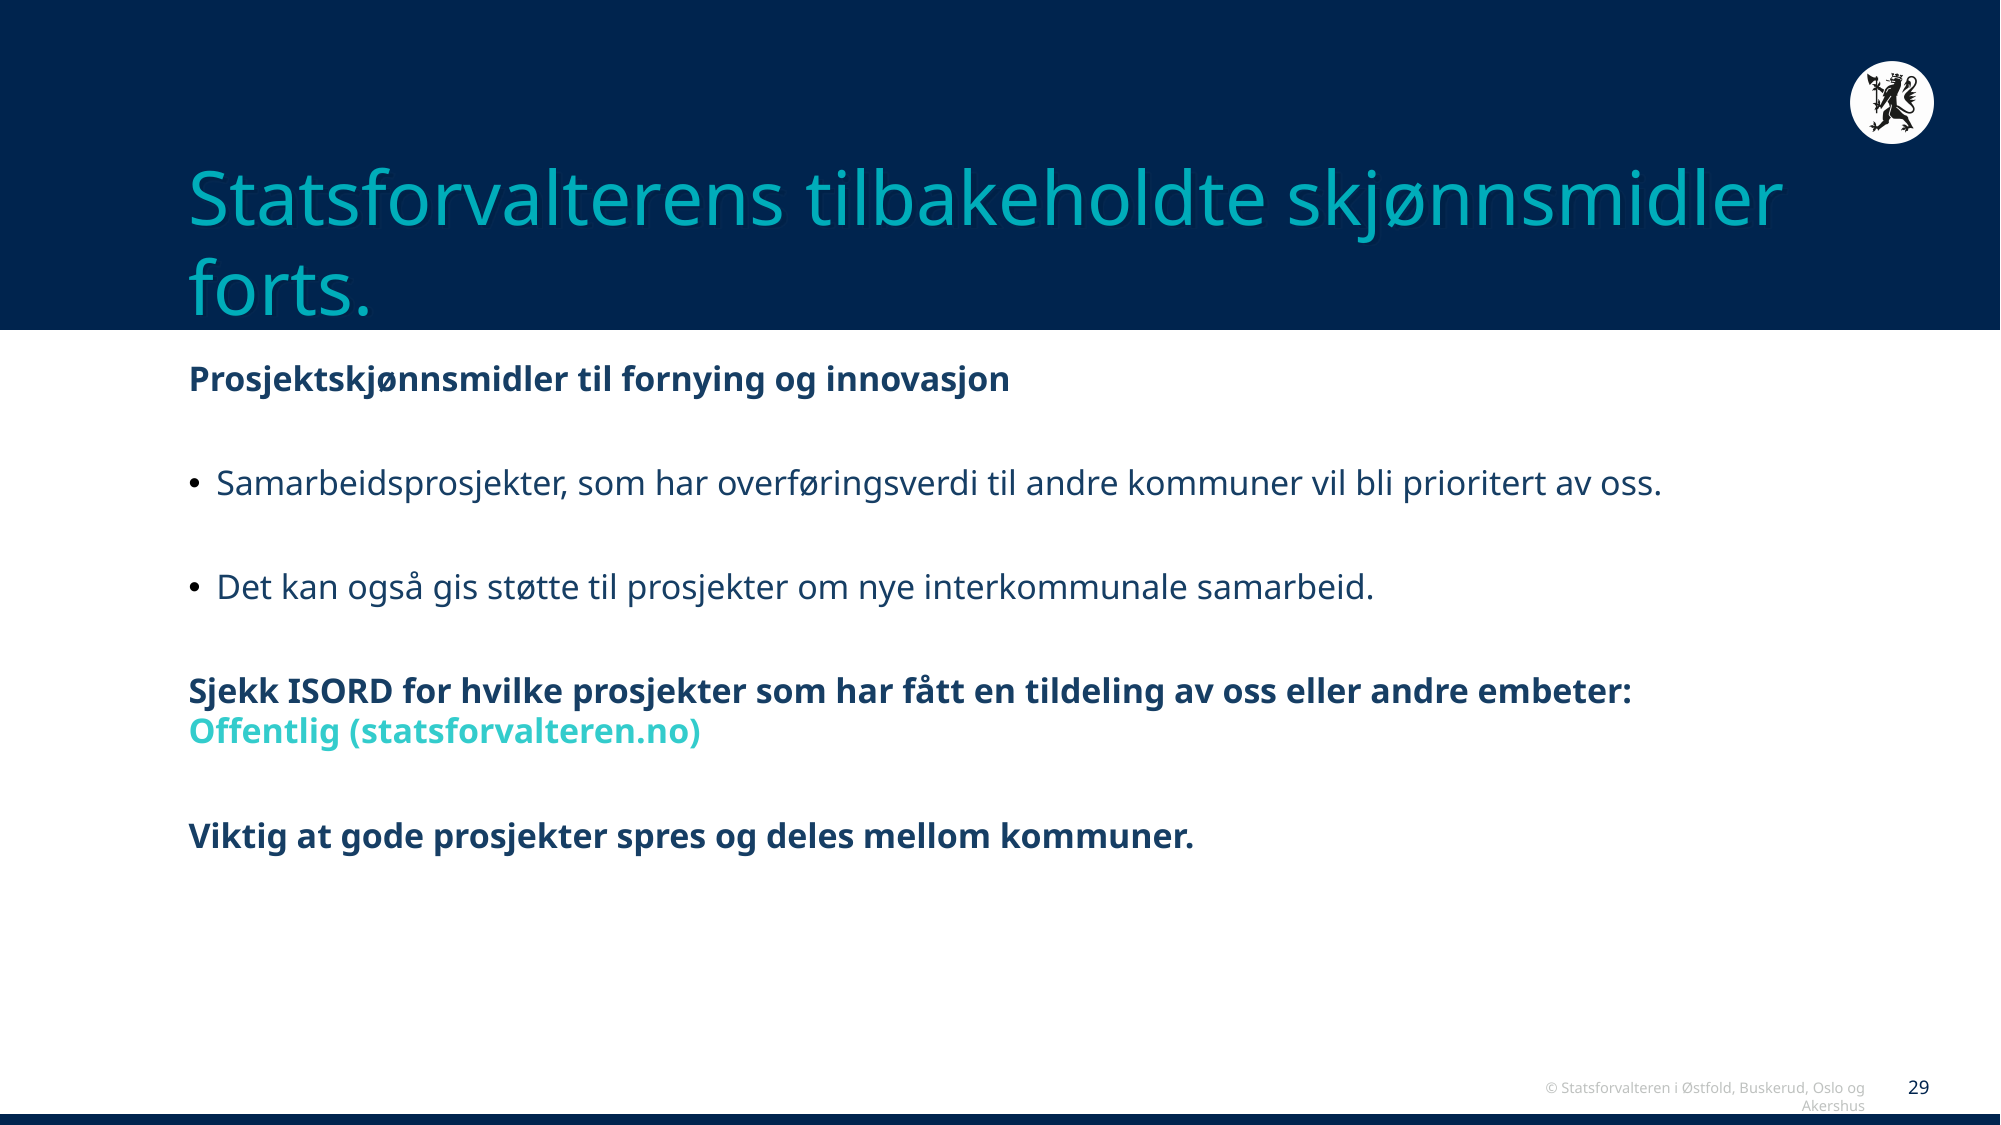

# Statsforvalterens tilbakeholdte skjønnsmidler forts.
Prosjektskjønnsmidler til fornying og innovasjon
Samarbeidsprosjekter, som har overføringsverdi til andre kommuner vil bli prioritert av oss.
Det kan også gis støtte til prosjekter om nye interkommunale samarbeid.
Sjekk ISORD for hvilke prosjekter som har fått en tildeling av oss eller andre embeter: Offentlig (statsforvalteren.no)
Viktig at gode prosjekter spres og deles mellom kommuner.